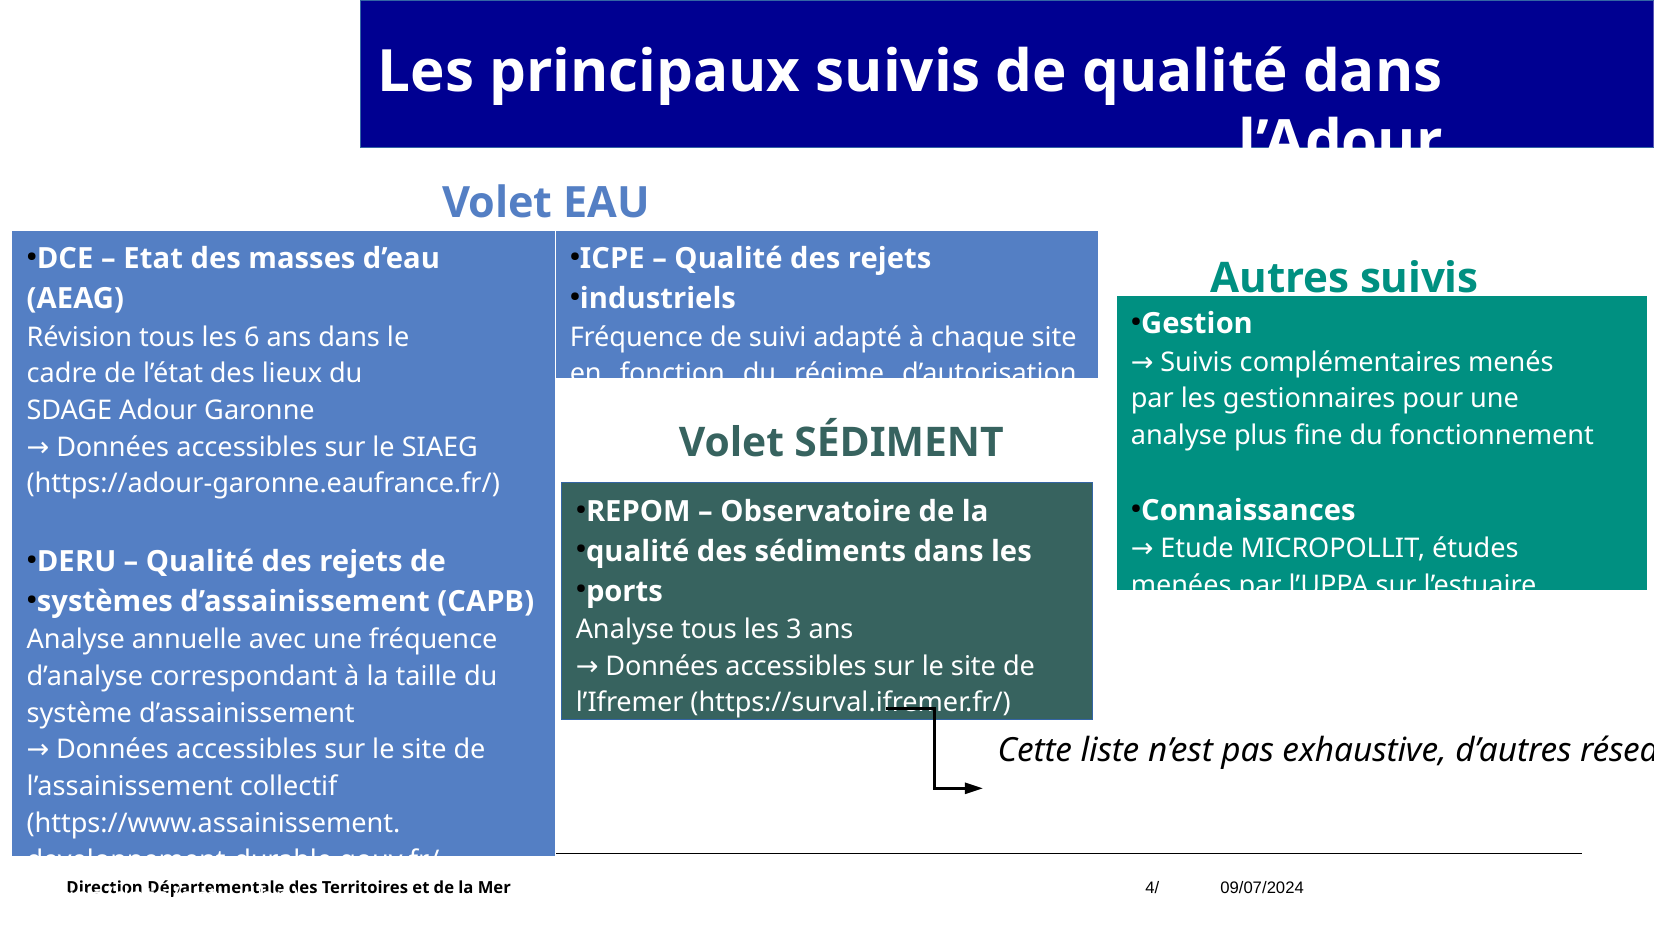

Les principaux suivis de qualité dans l’Adour
# Volet EAU
DCE – Etat des masses d’eau
(AEAG)
Révision tous les 6 ans dans le
cadre de l’état des lieux du
SDAGE Adour Garonne
→ Données accessibles sur le SIAEG
(https://adour-garonne.eaufrance.fr/)
DERU – Qualité des rejets de
systèmes d’assainissement (CAPB)
Analyse annuelle avec une fréquence
d’analyse correspondant à la taille du
système d’assainissement
→ Données accessibles sur le site de
l’assainissement collectif
(https://www.assainissement.
developpement-durable.gouv.fr/
pages/data/actu.php)
ICPE – Qualité des rejets
industriels
Fréquence de suivi adapté à chaque site
en fonction du régime d’autorisation
Autres suivis
Gestion
→ Suivis complémentaires menés
par les gestionnaires pour une
analyse plus fine du fonctionnement
Connaissances
→ Etude MICROPOLLIT, études
menées par l’UPPA sur l’estuaire
Volet SÉDIMENT
REPOM – Observatoire de la
qualité des sédiments dans les
ports
Analyse tous les 3 ans
→ Données accessibles sur le site de
l’Ifremer (https://surval.ifremer.fr/)
Cette liste n’est pas exhaustive, d’autres réseaux de suivi, don’t l’Etat n’a pas connaissance peuvent exister